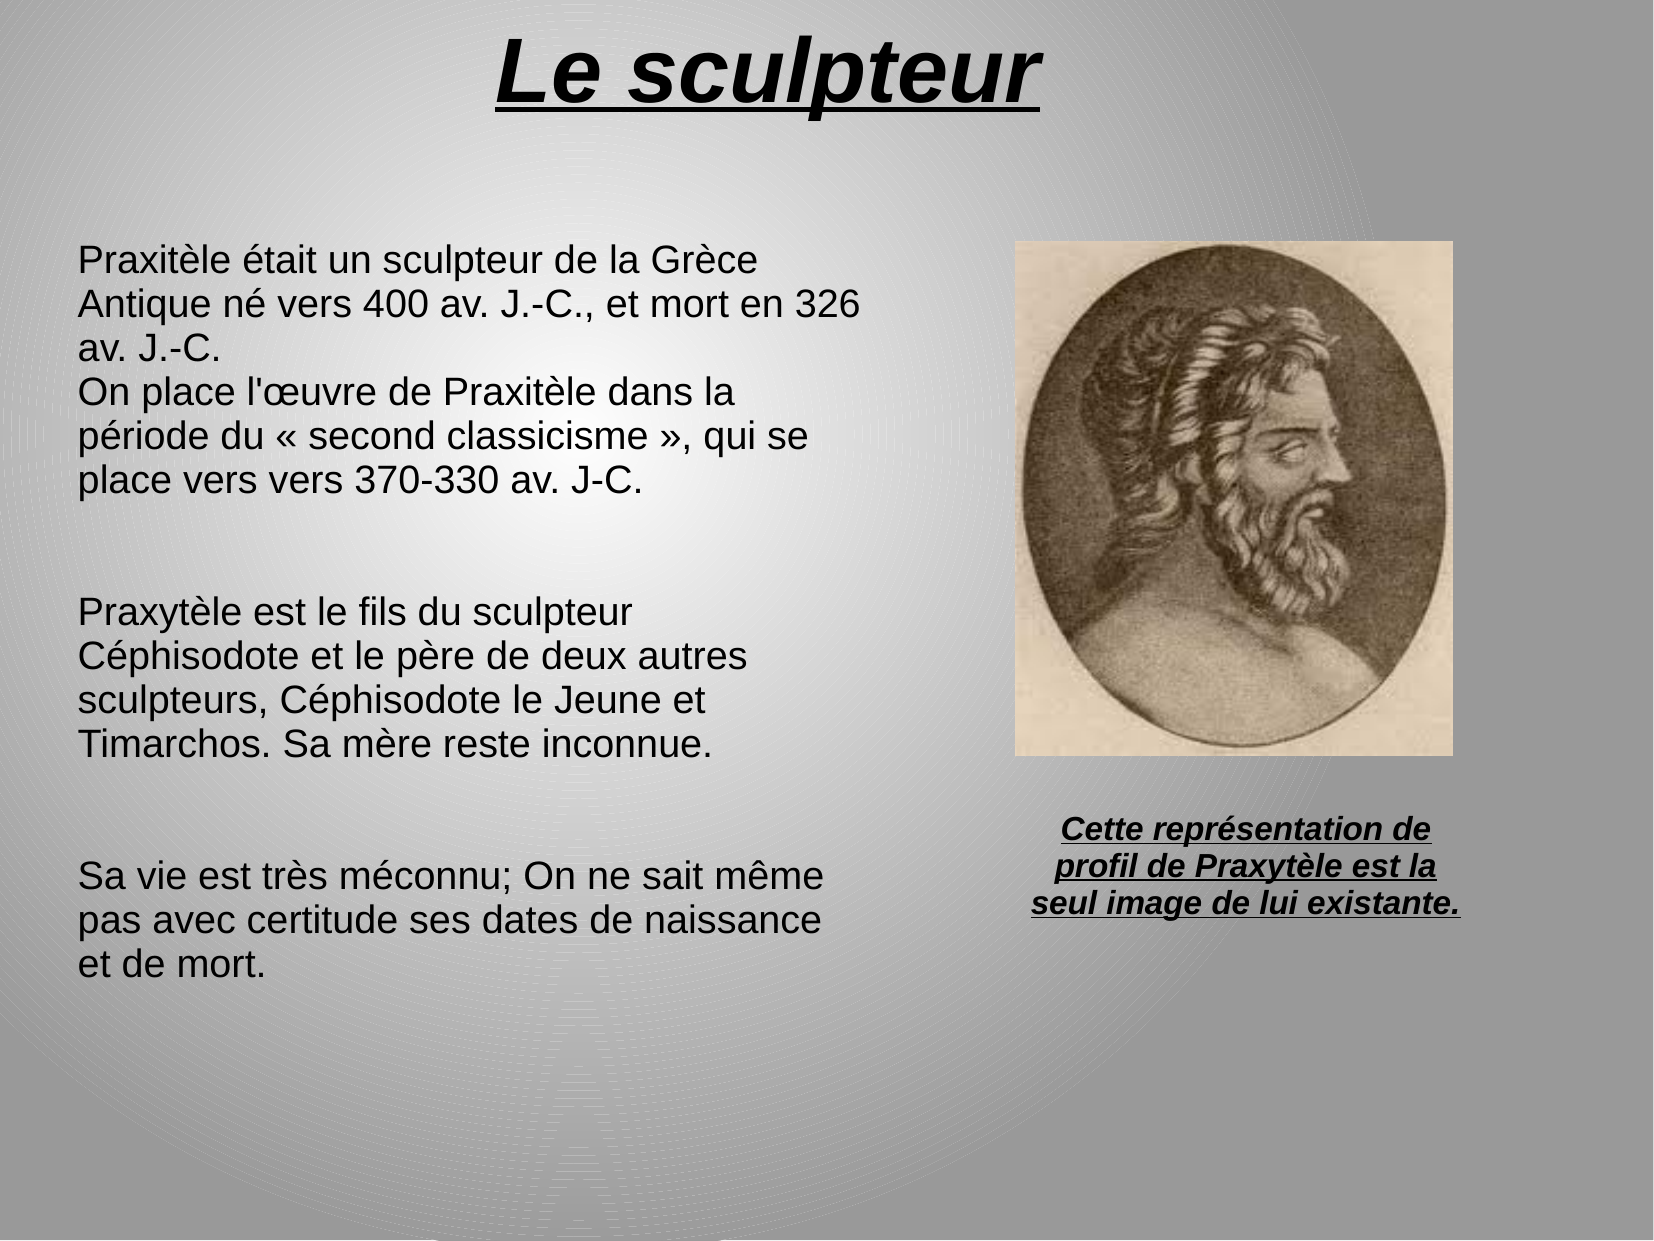

Le sculpteur
Praxitèle était un sculpteur de la Grèce Antique né vers 400 av. J.-C., et mort en 326 av. J.-C.
On place l'œuvre de Praxitèle dans la période du « second classicisme », qui se place vers vers 370-330 av. J-C.
Praxytèle est le fils du sculpteur Céphisodote et le père de deux autres sculpteurs, Céphisodote le Jeune et Timarchos. Sa mère reste inconnue.
Sa vie est très méconnu; On ne sait même pas avec certitude ses dates de naissance et de mort.
Cette représentation de profil de Praxytèle est la seul image de lui existante.